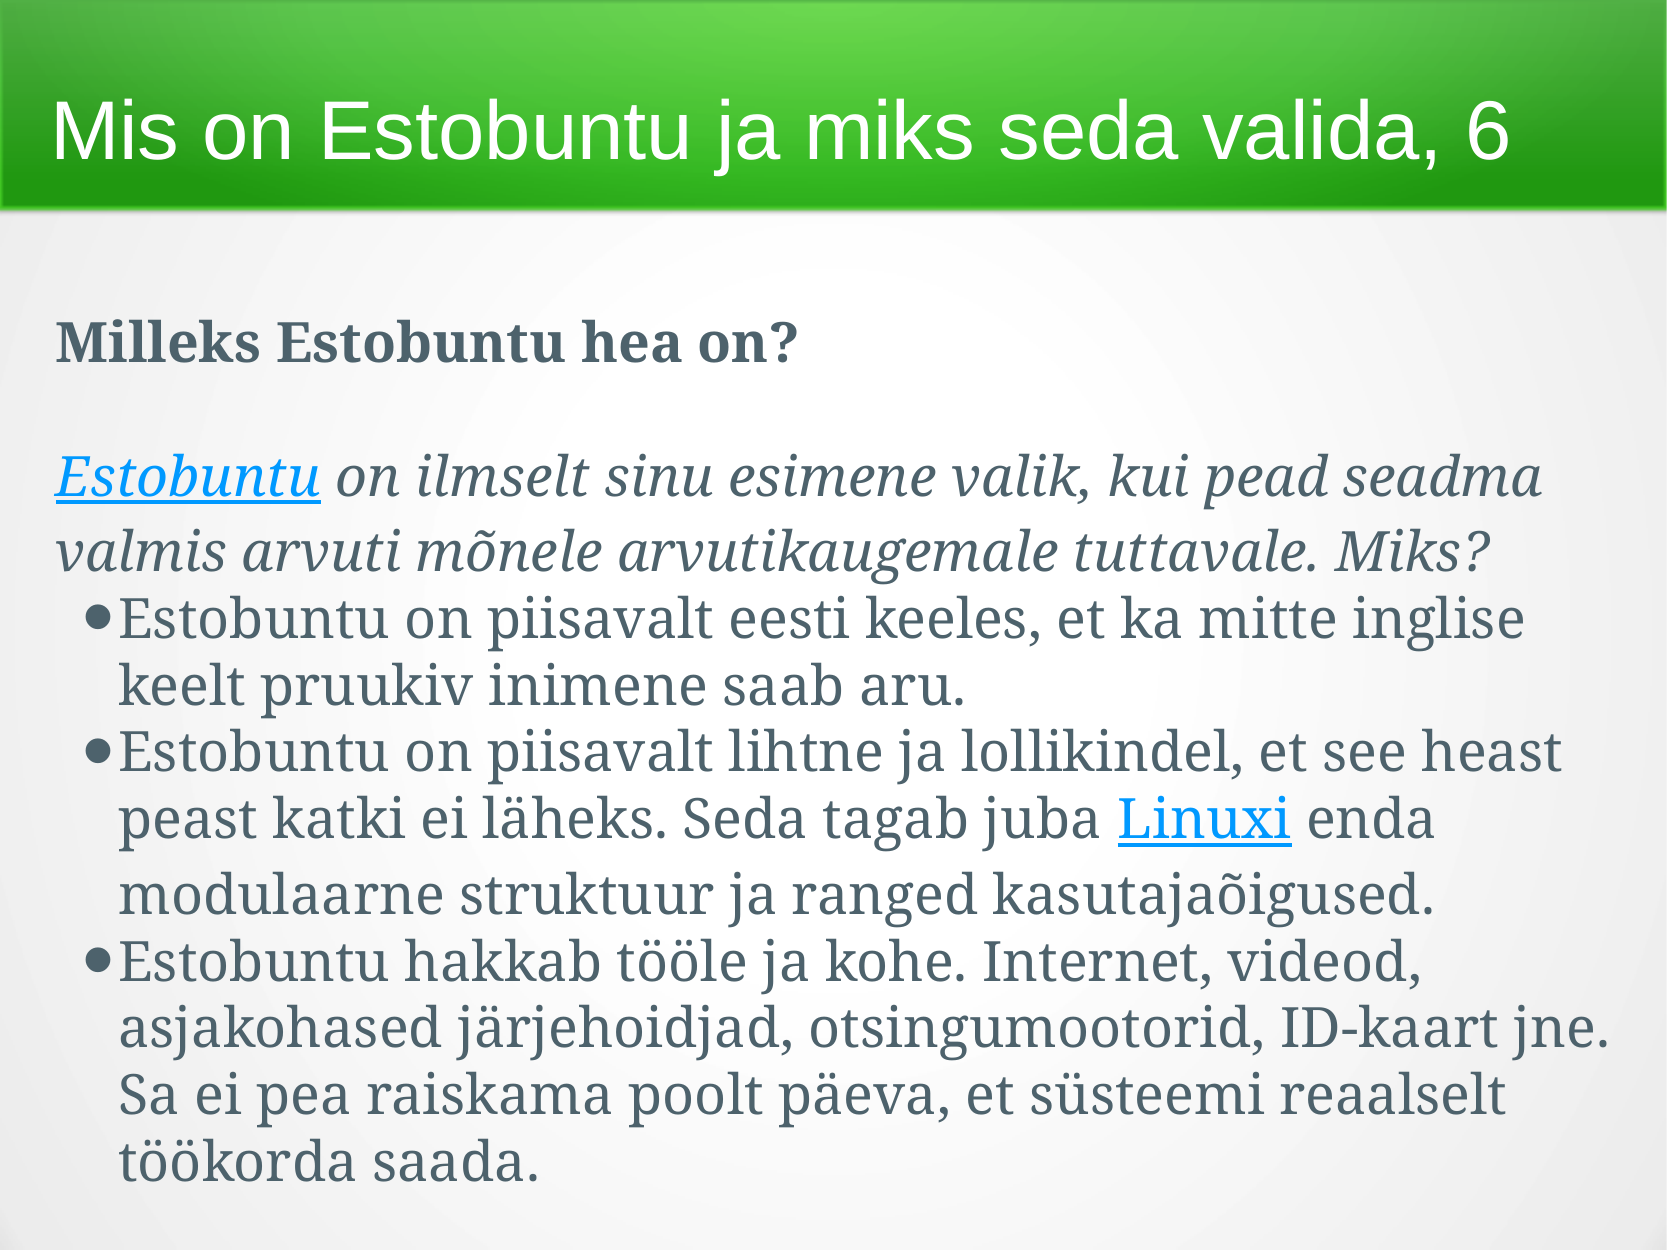

# Mis on Estobuntu ja miks seda valida, 6
Milleks Estobuntu hea on?
Estobuntu on ilmselt sinu esimene valik, kui pead seadma valmis arvuti mõnele arvutikaugemale tuttavale. Miks?
Estobuntu on piisavalt eesti keeles, et ka mitte inglise keelt pruukiv inimene saab aru.
Estobuntu on piisavalt lihtne ja lollikindel, et see heast peast katki ei läheks. Seda tagab juba Linuxi enda modulaarne struktuur ja ranged kasutajaõigused.
Estobuntu hakkab tööle ja kohe. Internet, videod, asjakohased järjehoidjad, otsingumootorid, ID-kaart jne. Sa ei pea raiskama poolt päeva, et süsteemi reaalselt töökorda saada.